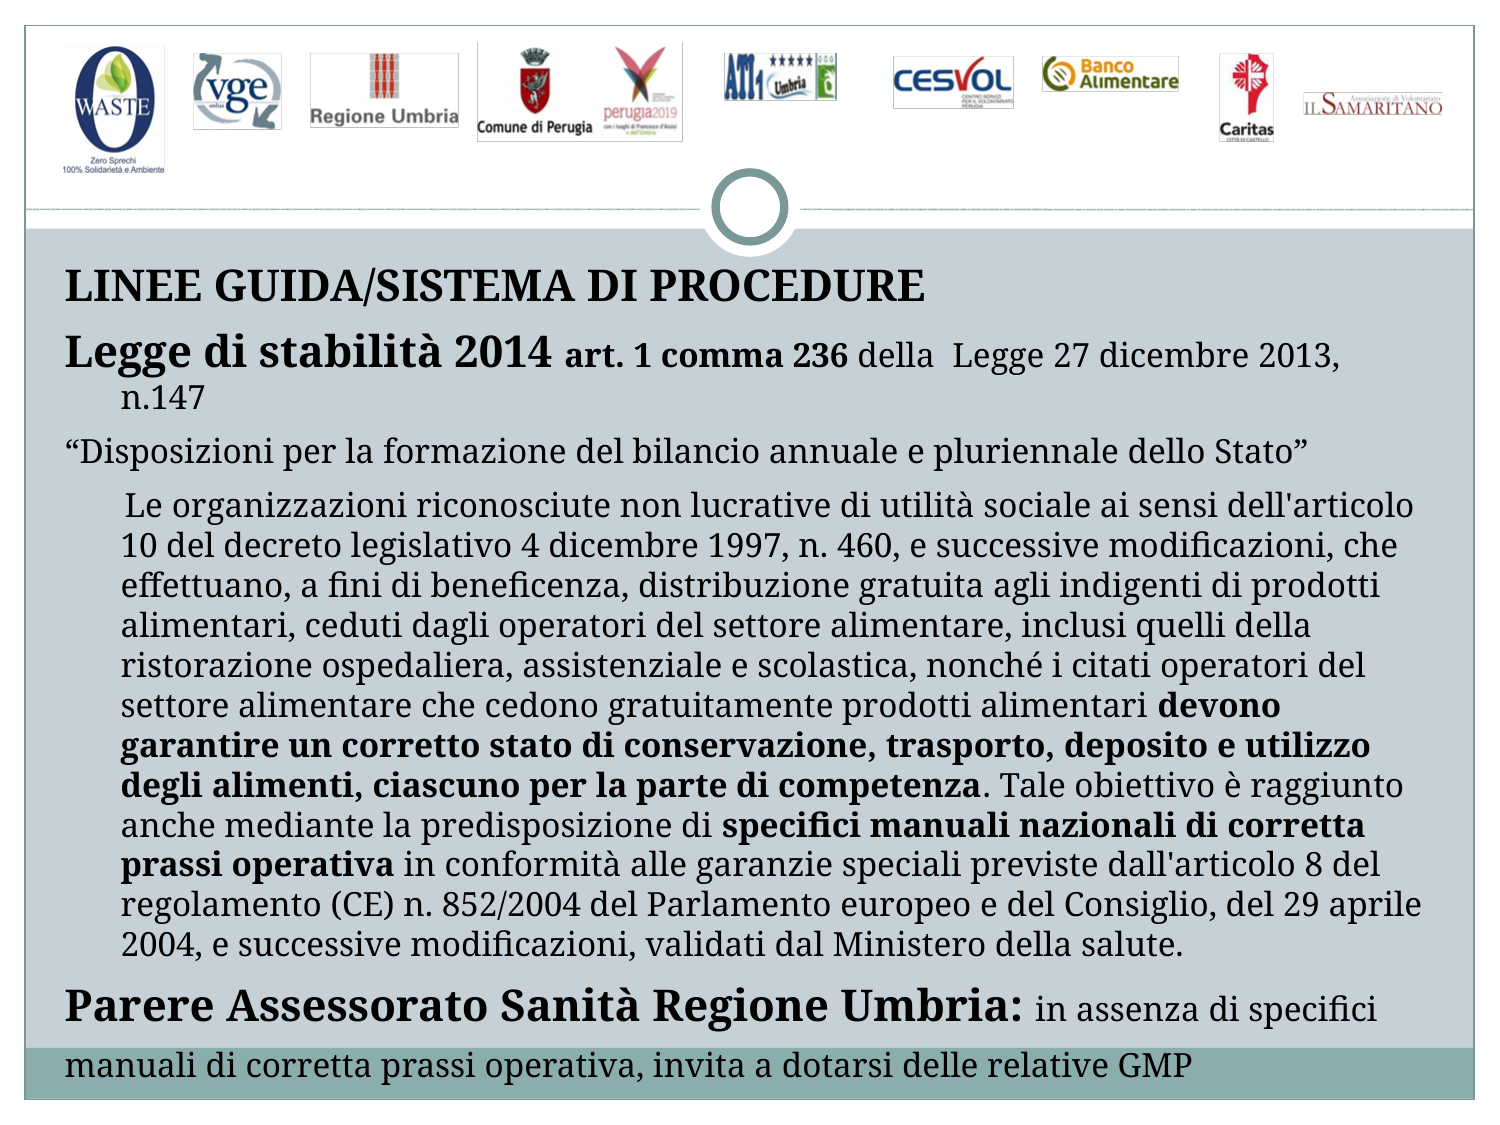

#
LINEE GUIDA/SISTEMA DI PROCEDURE
Legge di stabilità 2014 art. 1 comma 236 della Legge 27 dicembre 2013, n.147
“Disposizioni per la formazione del bilancio annuale e pluriennale dello Stato”
 Le organizzazioni riconosciute non lucrative di utilità sociale ai sensi dell'articolo 10 del decreto legislativo 4 dicembre 1997, n. 460, e successive modificazioni, che effettuano, a fini di beneficenza, distribuzione gratuita agli indigenti di prodotti alimentari, ceduti dagli operatori del settore alimentare, inclusi quelli della ristorazione ospedaliera, assistenziale e scolastica, nonché i citati operatori del settore alimentare che cedono gratuitamente prodotti alimentari devono garantire un corretto stato di conservazione, trasporto, deposito e utilizzo degli alimenti, ciascuno per la parte di competenza. Tale obiettivo è raggiunto anche mediante la predisposizione di specifici manuali nazionali di corretta prassi operativa in conformità alle garanzie speciali previste dall'articolo 8 del regolamento (CE) n. 852/2004 del Parlamento europeo e del Consiglio, del 29 aprile 2004, e successive modificazioni, validati dal Ministero della salute.
Parere Assessorato Sanità Regione Umbria: in assenza di specifici
manuali di corretta prassi operativa, invita a dotarsi delle relative GMP